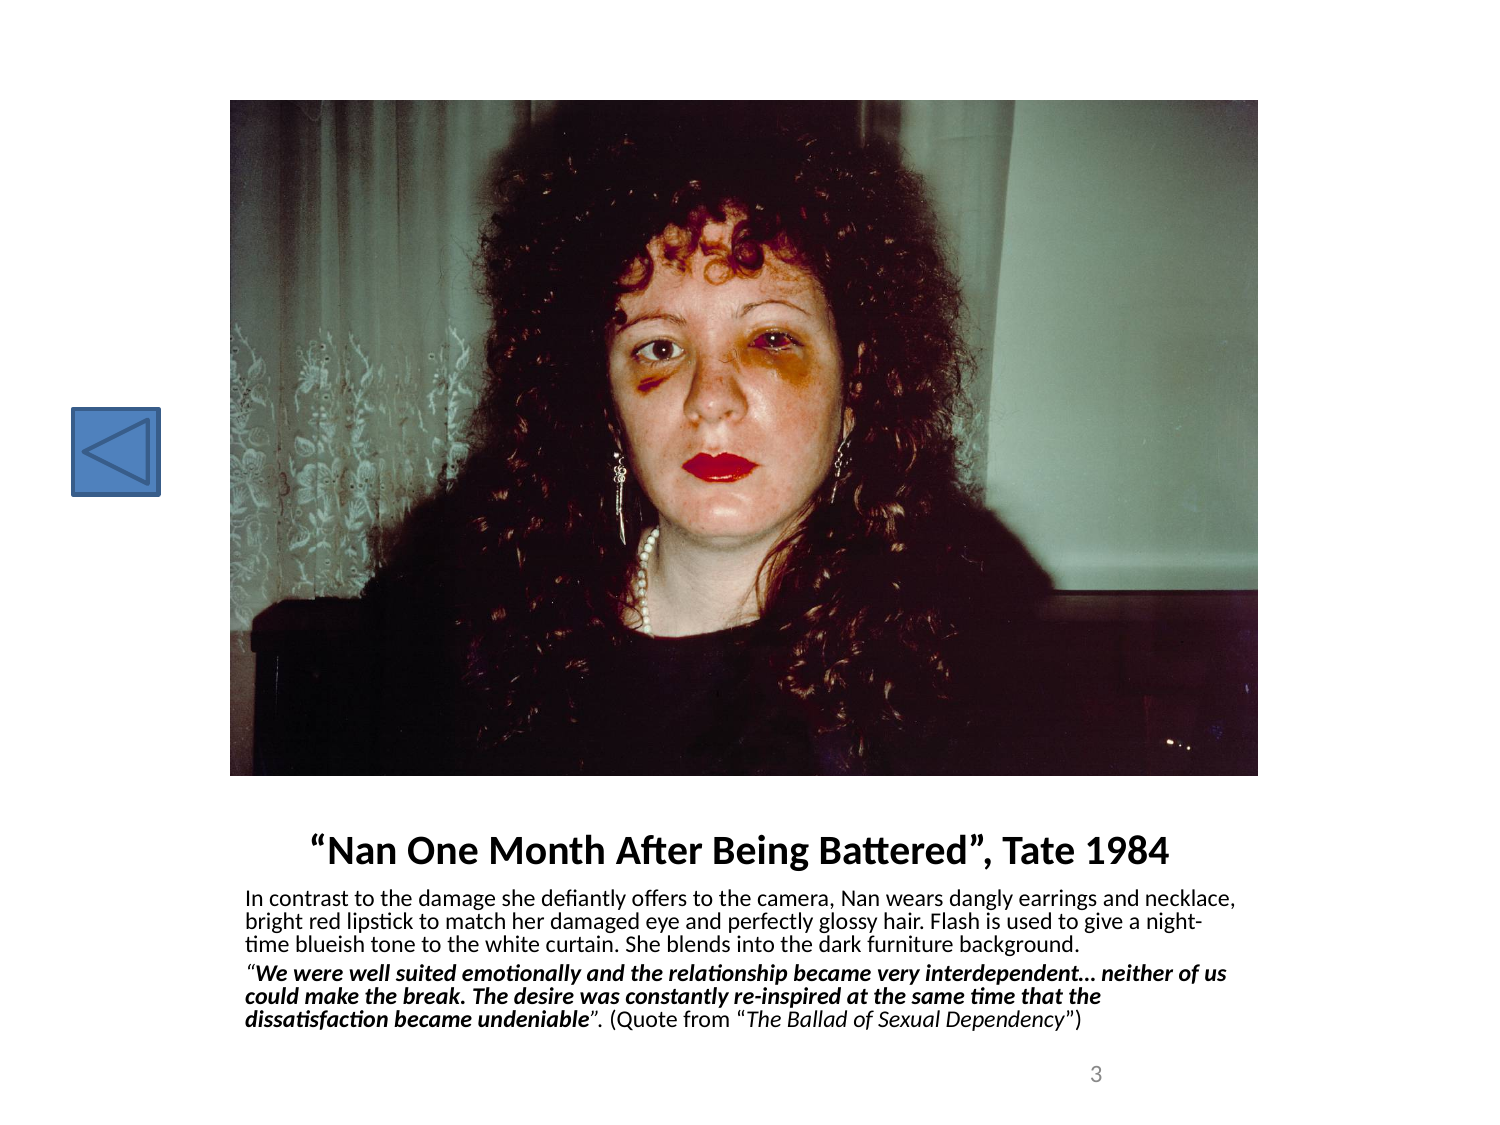

# “Nan One Month After Being Battered”, Tate 1984
In contrast to the damage she defiantly offers to the camera, Nan wears dangly earrings and necklace, bright red lipstick to match her damaged eye and perfectly glossy hair. Flash is used to give a night-time blueish tone to the white curtain. She blends into the dark furniture background.
“We were well suited emotionally and the relationship became very interdependent… neither of us could make the break. The desire was constantly re-inspired at the same time that the dissatisfaction became undeniable”. (Quote from “The Ballad of Sexual Dependency”)
3